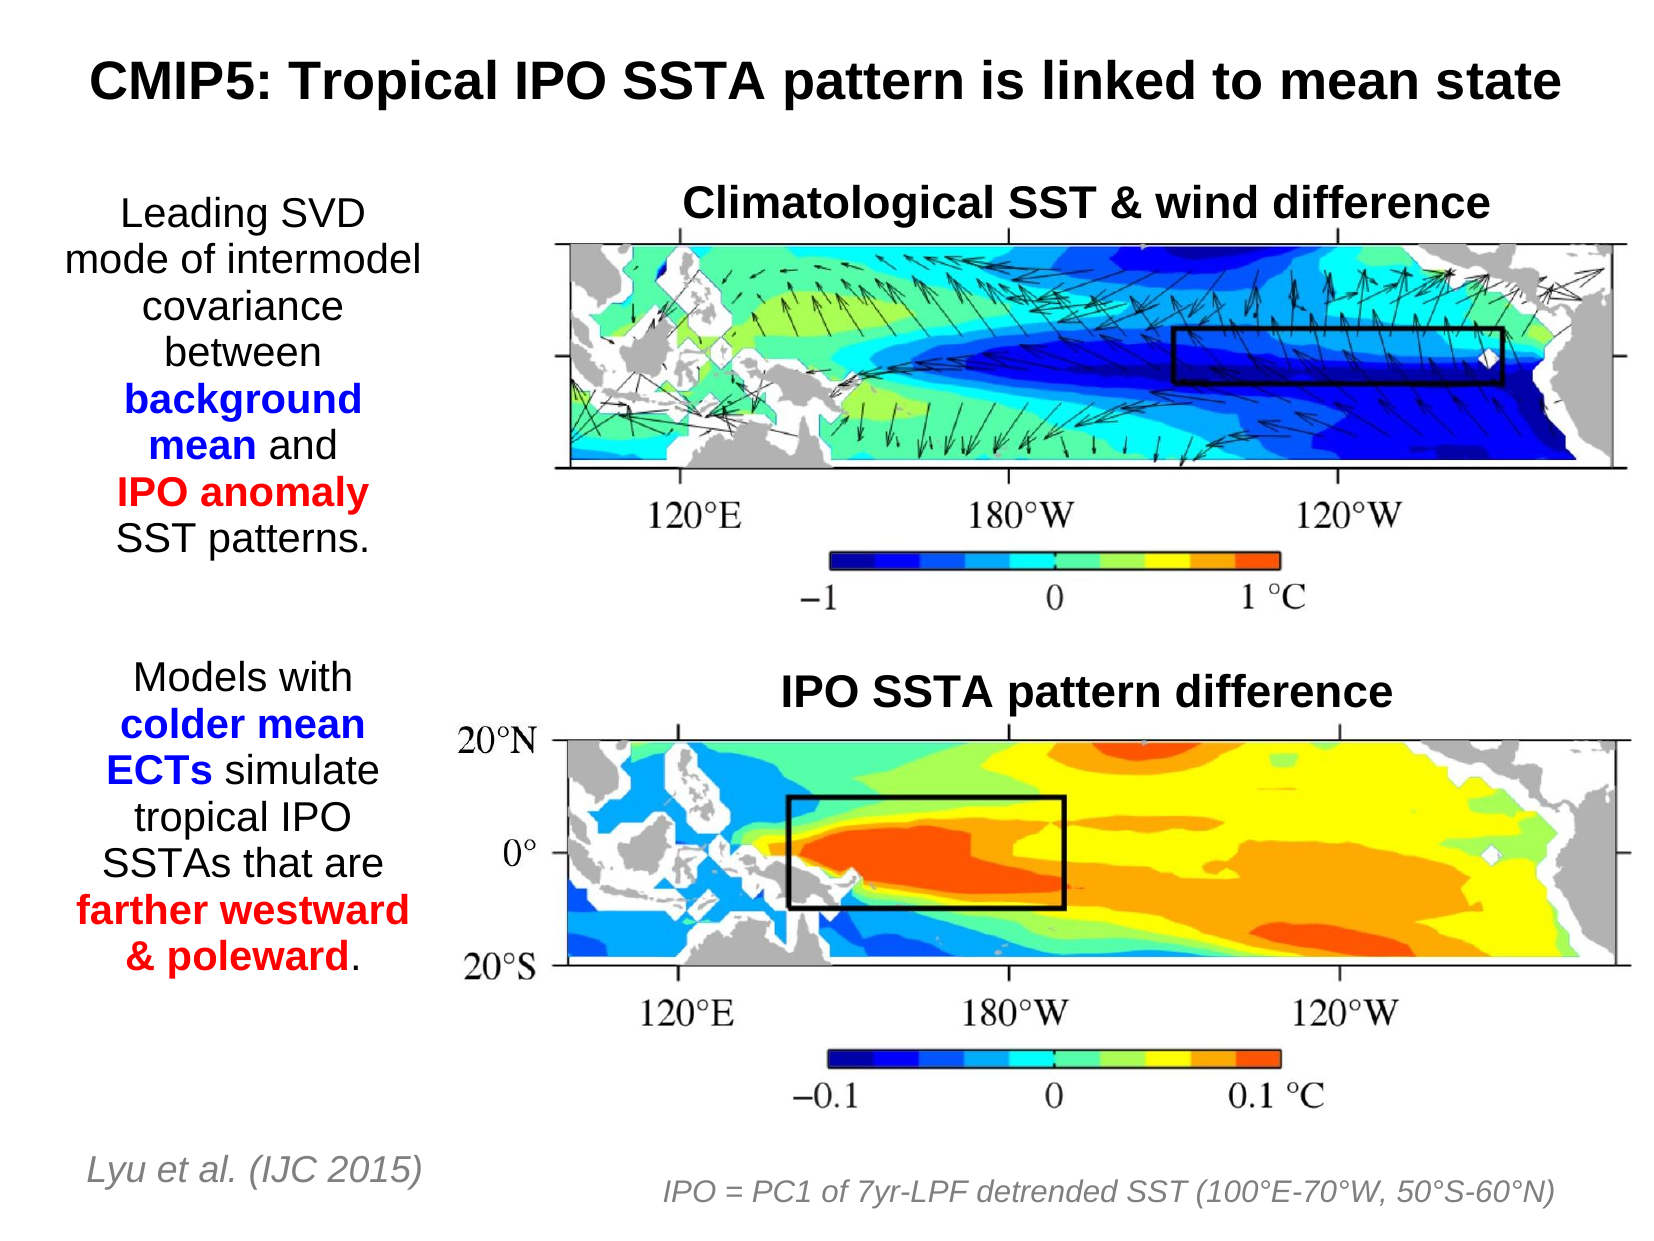

CMIP5: Tropical IPO SSTA pattern is linked to mean state
Climatological SST & wind difference
IPO SSTA pattern difference
Leading SVD mode of intermodel covariance between background mean and
IPO anomaly
SST patterns.
Models with
colder mean ECTs simulate tropical IPO SSTAs that are farther westward & poleward.
Lyu et al. (IJC 2015)
IPO = PC1 of 7yr-LPF detrended SST (100°E-70°W, 50°S-60°N)